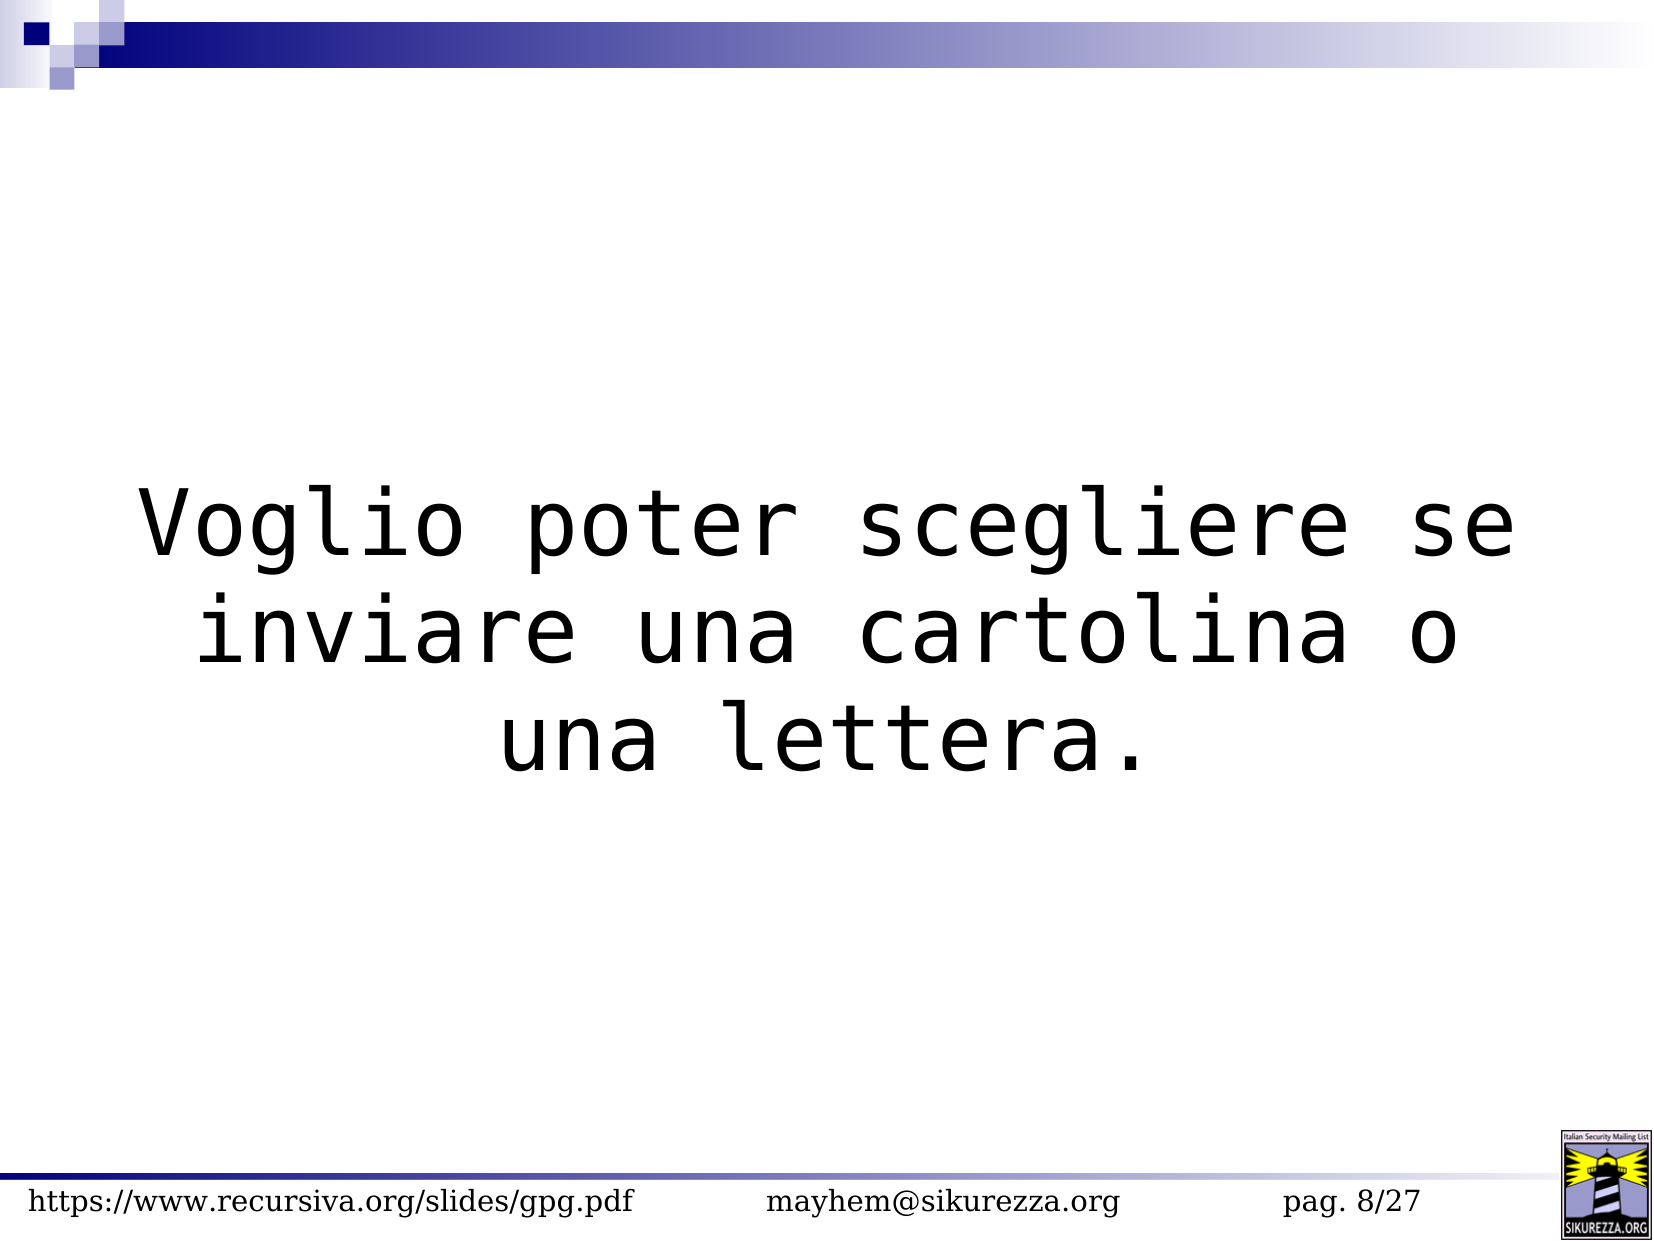

# Voglio poter scegliere se inviare una cartolina o una lettera.